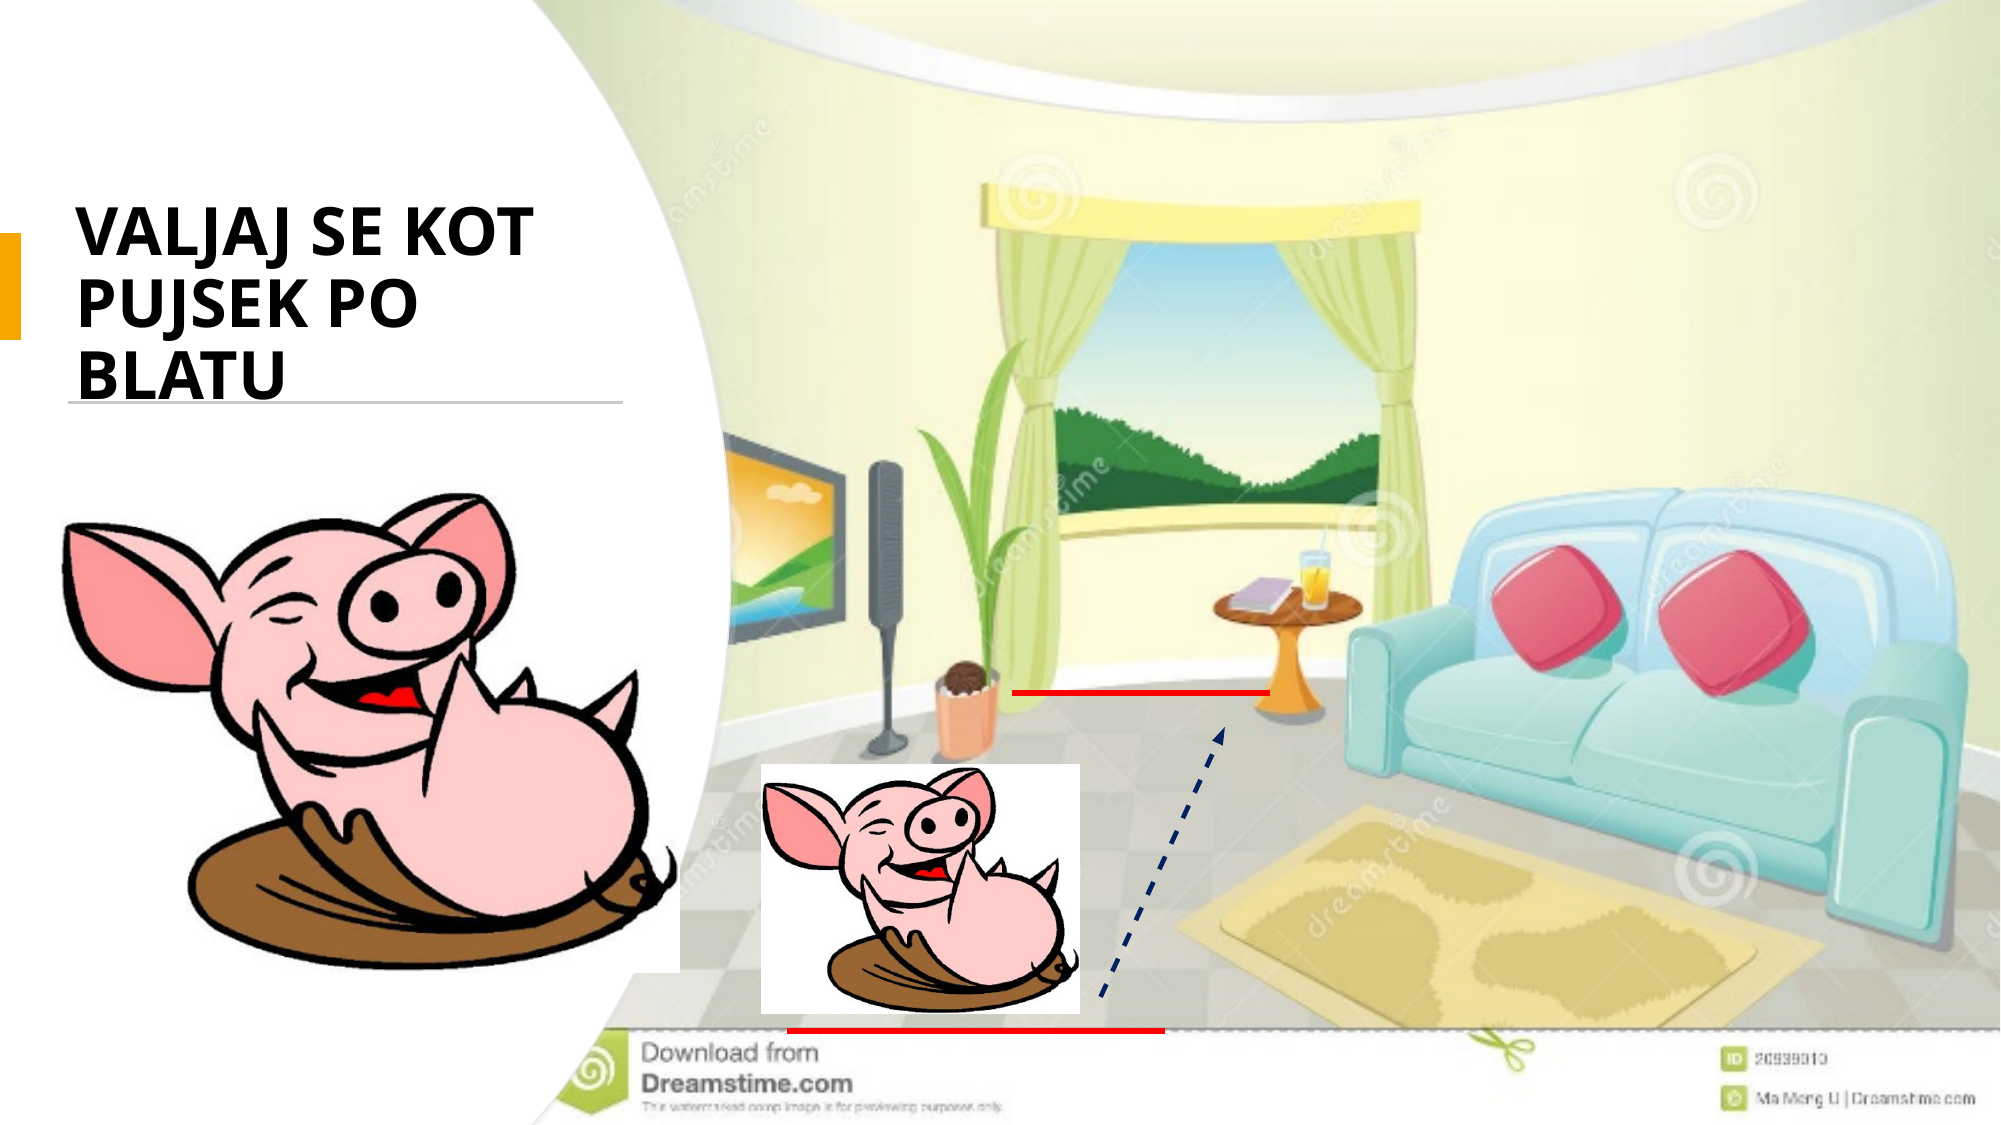

# VALJAJ SE KOT PUJSEK PO BLATU